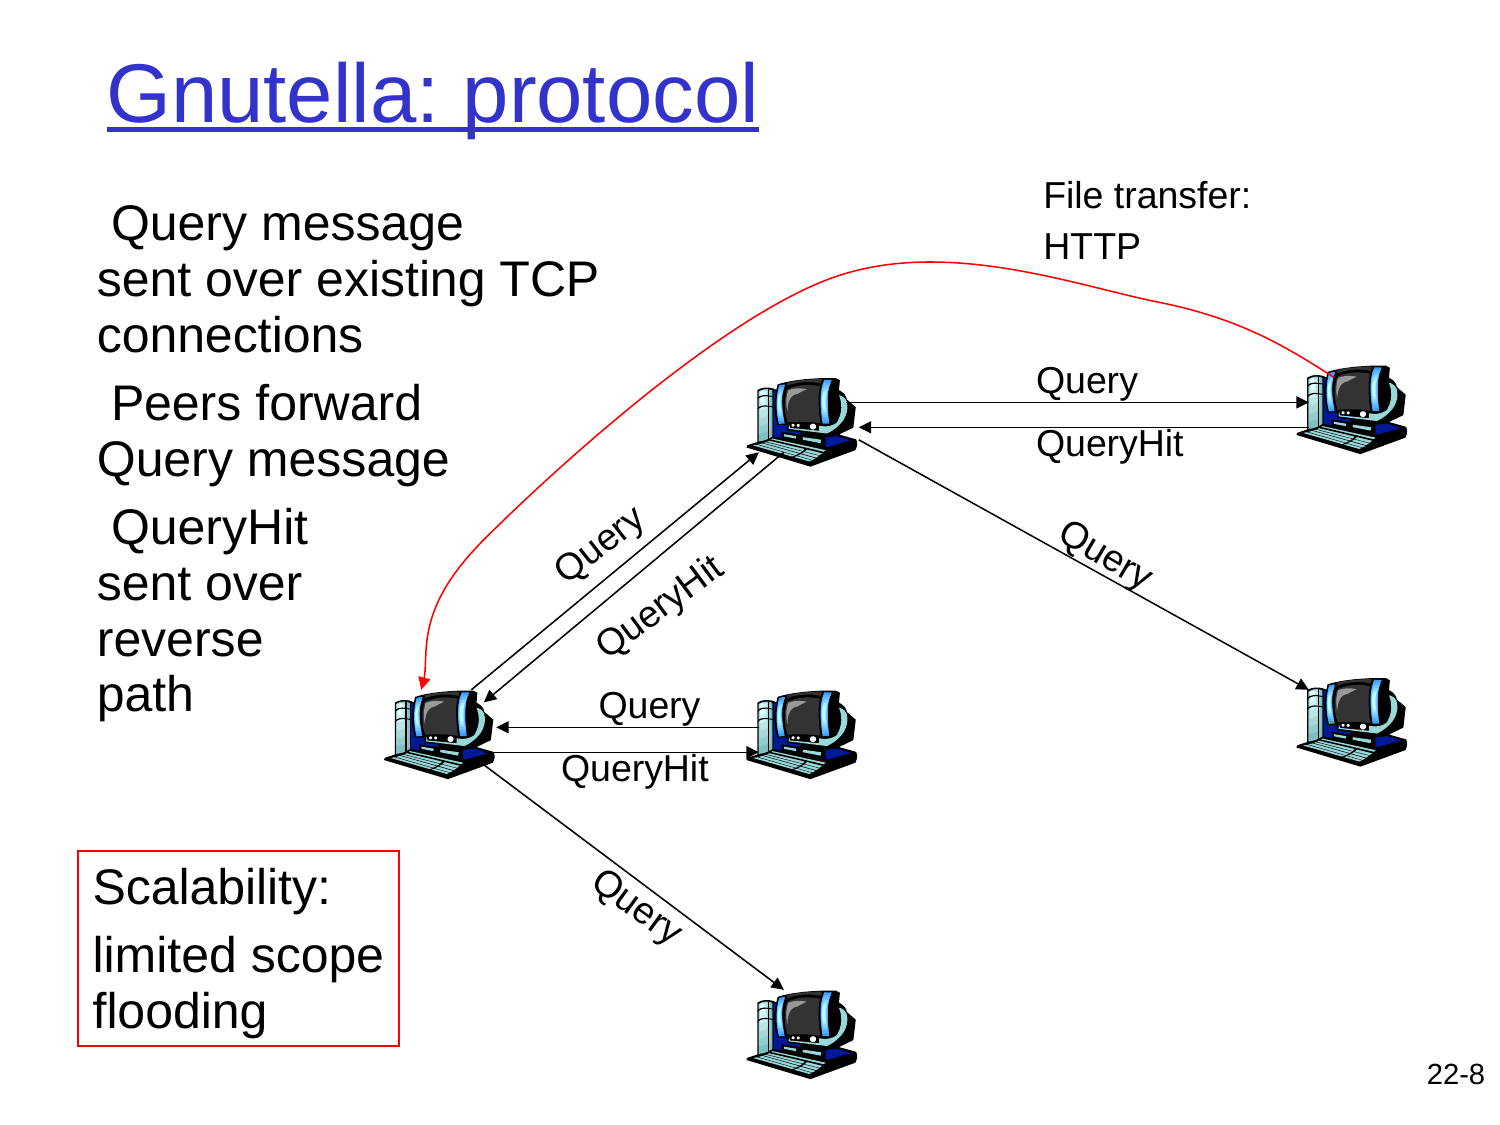

# Gnutella: protocol
File transfer:
HTTP
 Query message
sent over existing TCP
connections
 Peers forward
Query message
 QueryHit
sent over
reverse
path
Query
QueryHit
Query
Query
QueryHit
Query
QueryHit
Query
Scalability:
limited scope
flooding
8